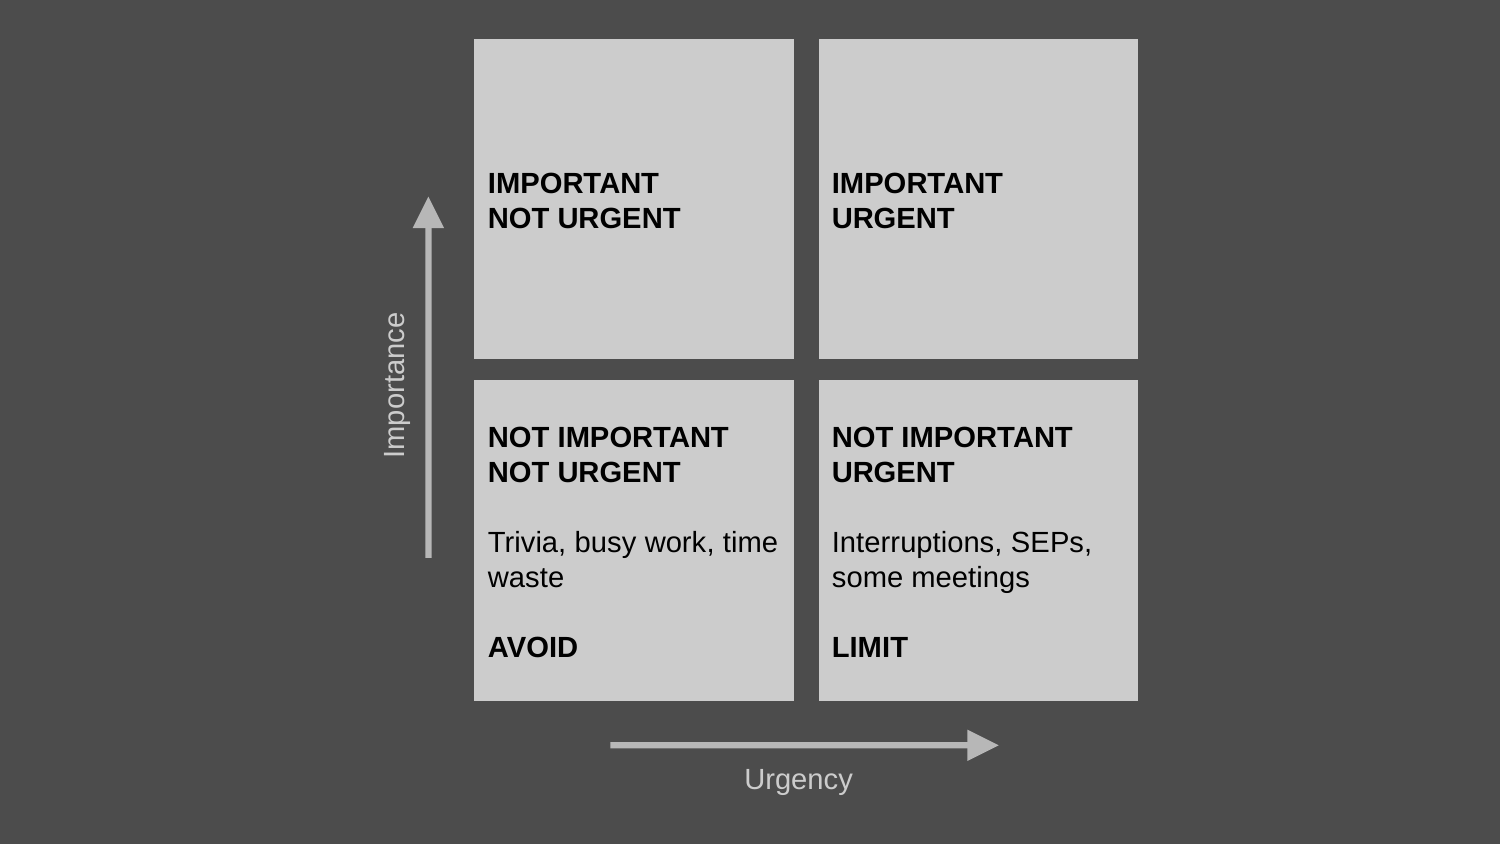

IMPORTANT
NOT URGENT
IMPORTANT
URGENT
Importance
NOT IMPORTANT
NOT URGENT
Trivia, busy work, time waste
AVOID
NOT IMPORTANT
URGENT
Interruptions, SEPs, some meetings
LIMIT
Urgency